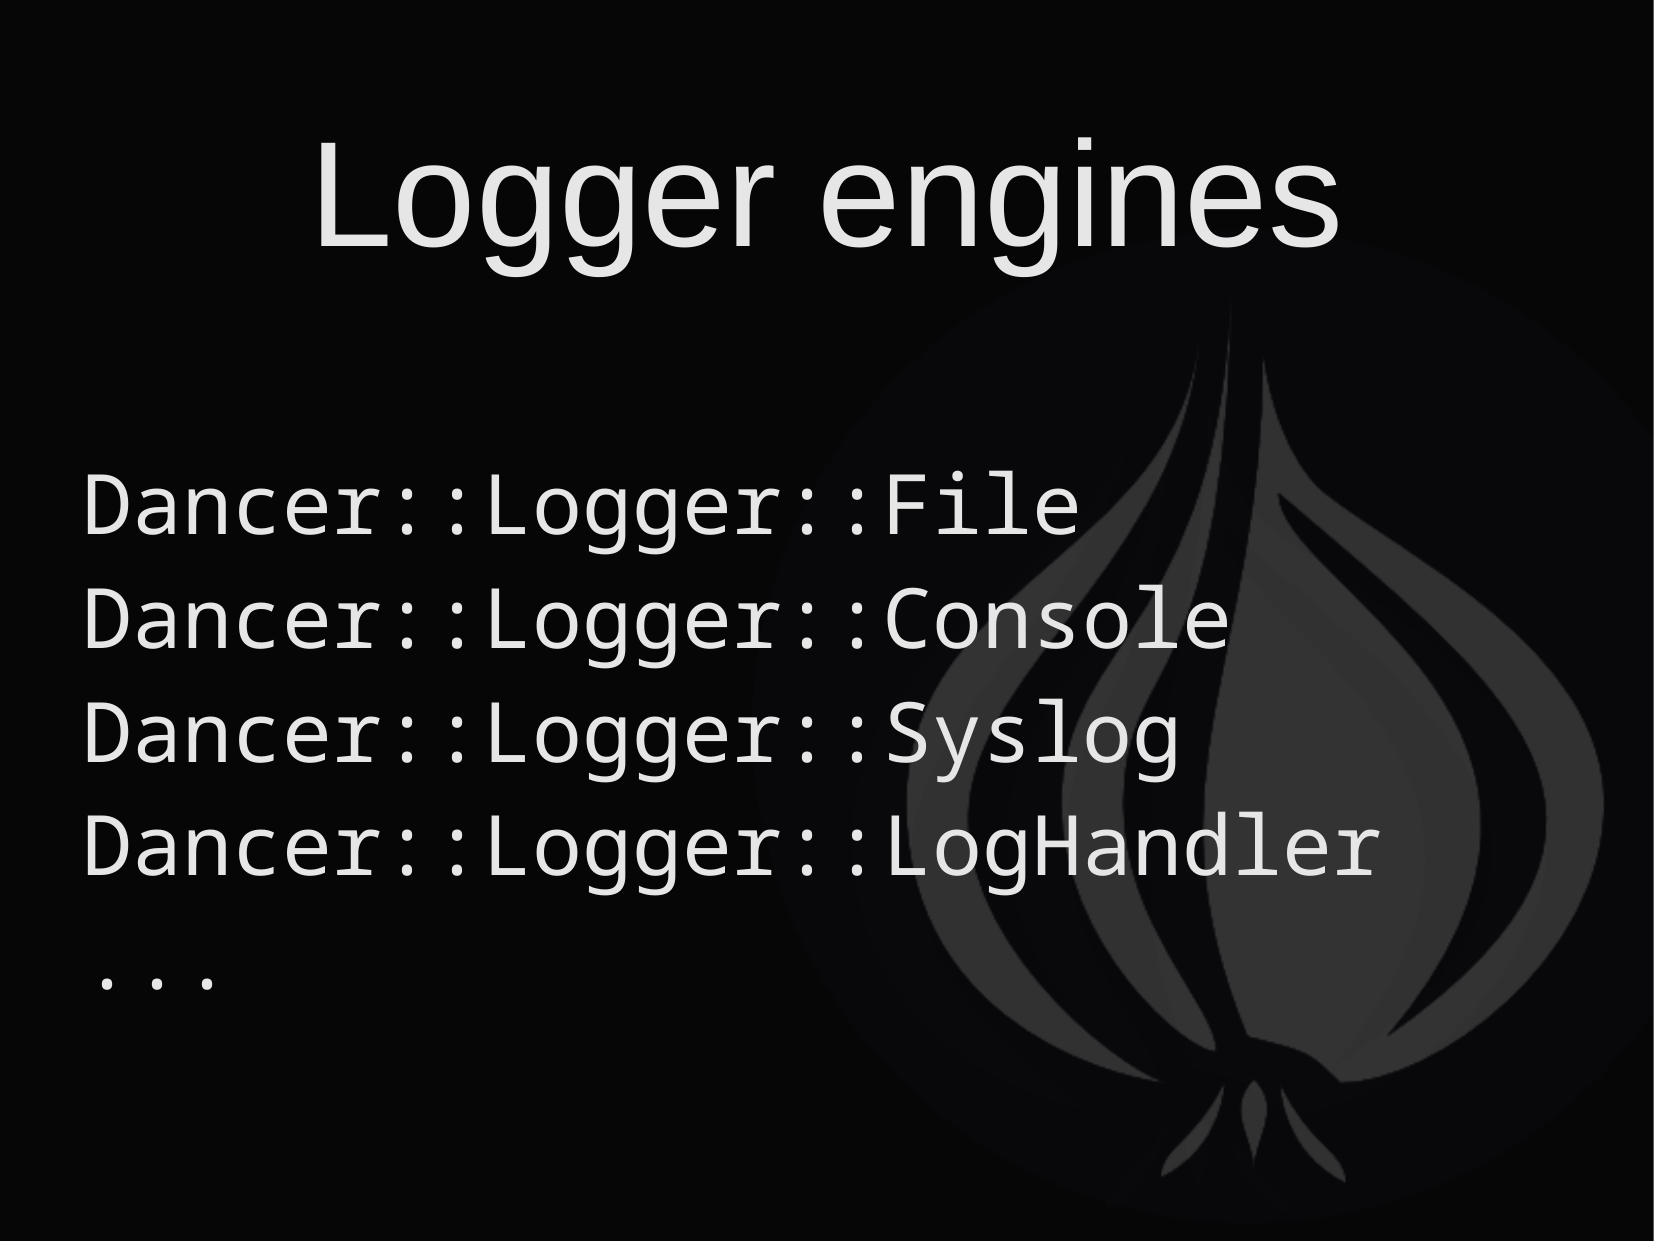

# Logger engines
Dancer::Logger::File
Dancer::Logger::Console
Dancer::Logger::Syslog
Dancer::Logger::LogHandler
...